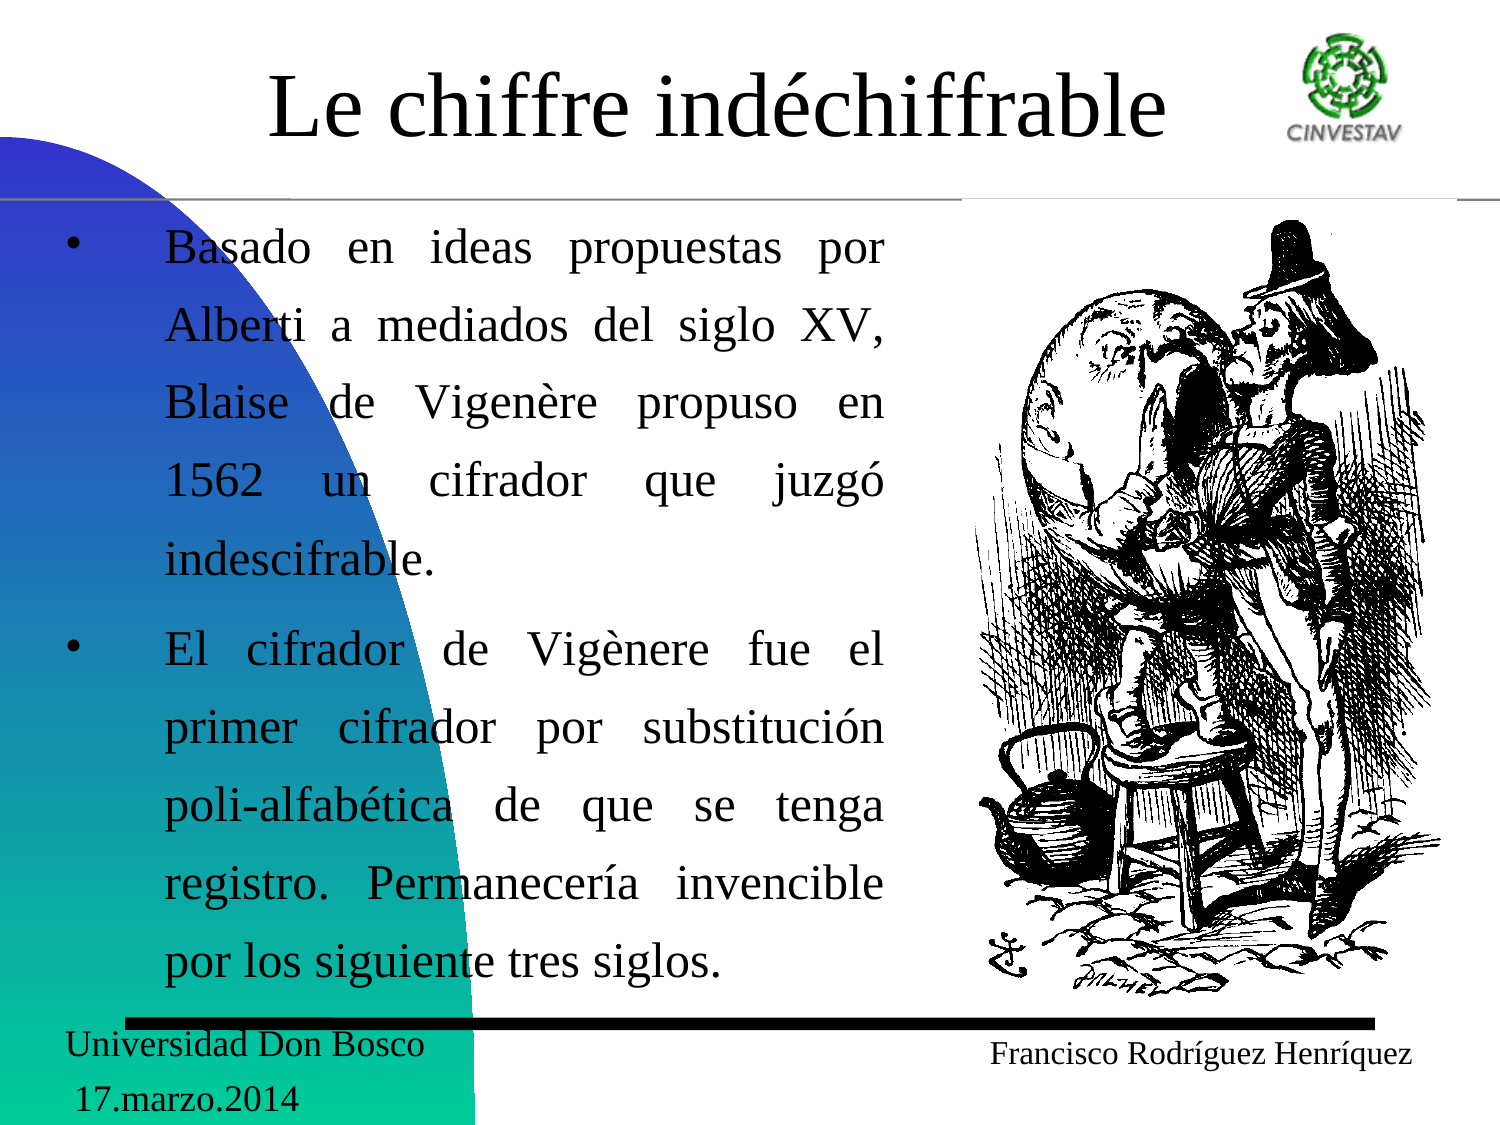

Le chiffre indéchiffrable
Basado en ideas propuestas por Alberti a mediados del siglo XV, Blaise de Vigenère propuso en 1562 un cifrador que juzgó indescifrable.
El cifrador de Vigènere fue el primer cifrador por substitución poli-alfabética de que se tenga registro. Permanecería invencible por los siguiente tres siglos.